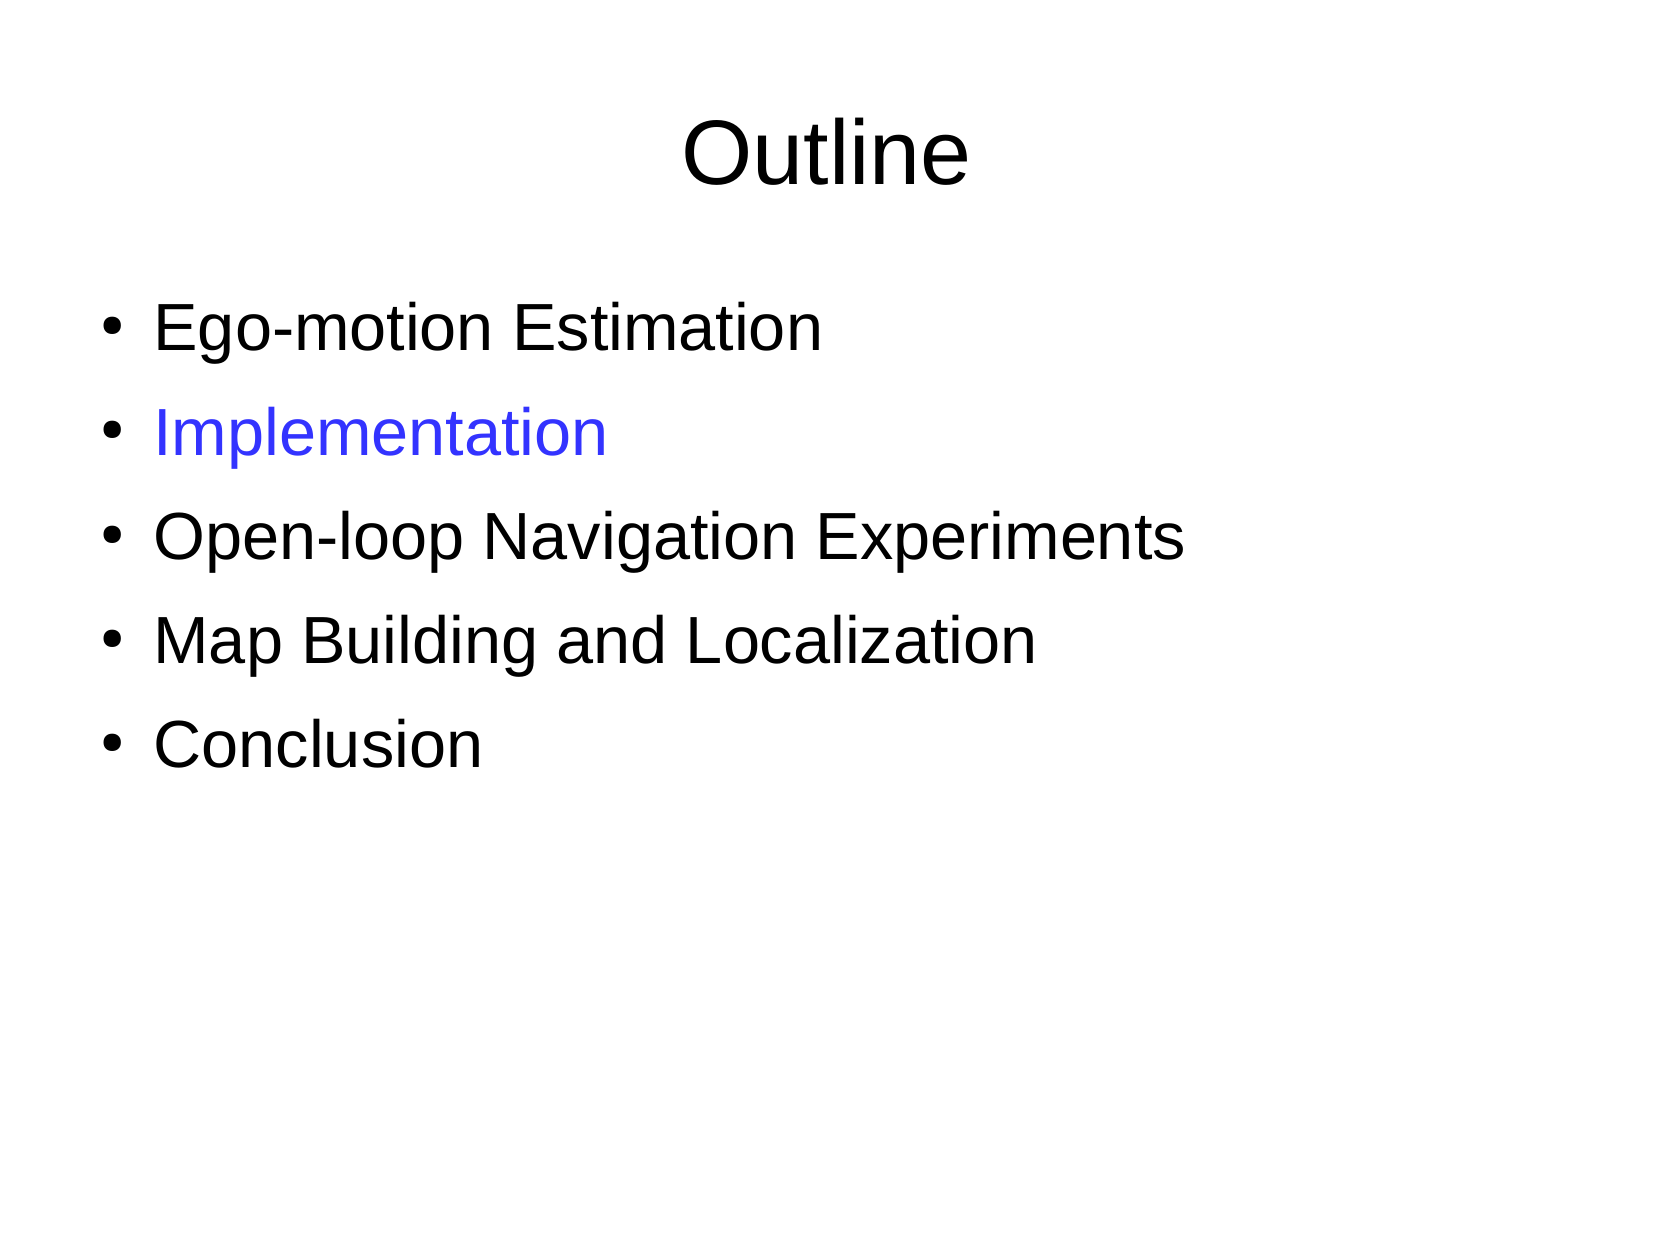

# Outline
Ego-motion Estimation
Implementation
Open-loop Navigation Experiments
Map Building and Localization
Conclusion